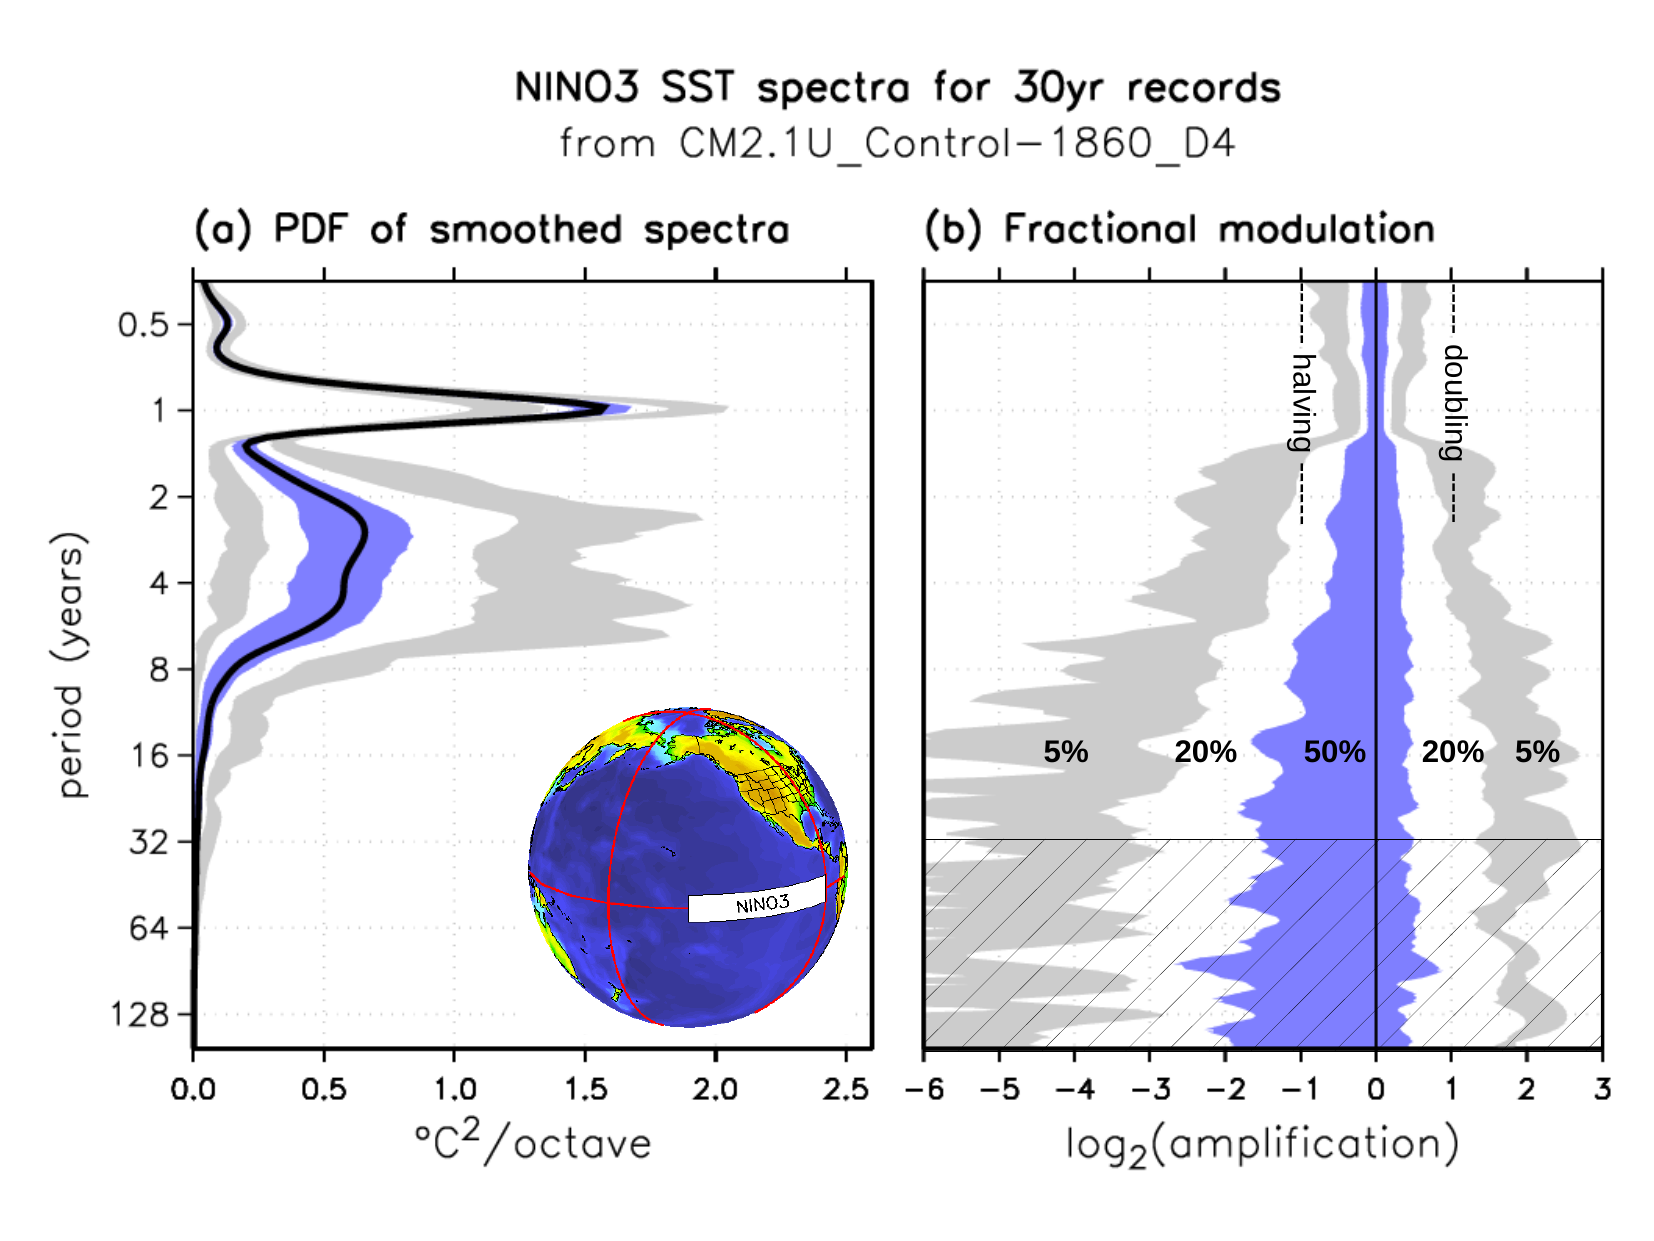

Forced vs. intrinsic signals: 100yr window
------ halving ------
----- doubling -----
5%
20%
50%
20%
5%